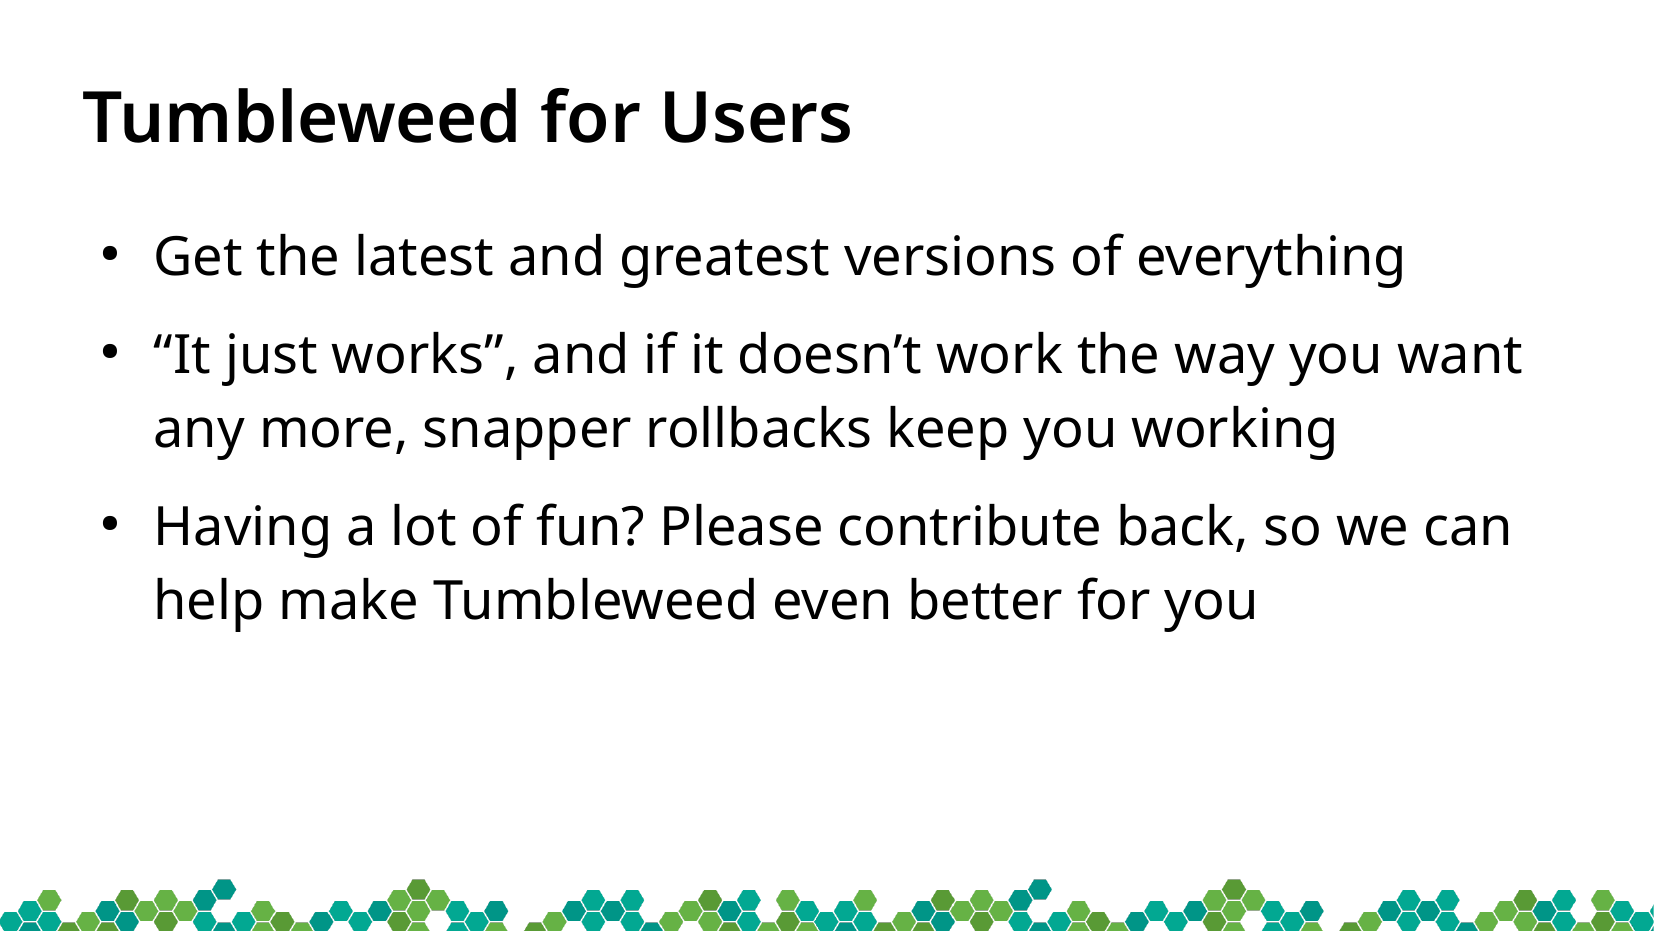

# Tumbleweed for Users
Get the latest and greatest versions of everything
“It just works”, and if it doesn’t work the way you want any more, snapper rollbacks keep you working
Having a lot of fun? Please contribute back, so we can help make Tumbleweed even better for you